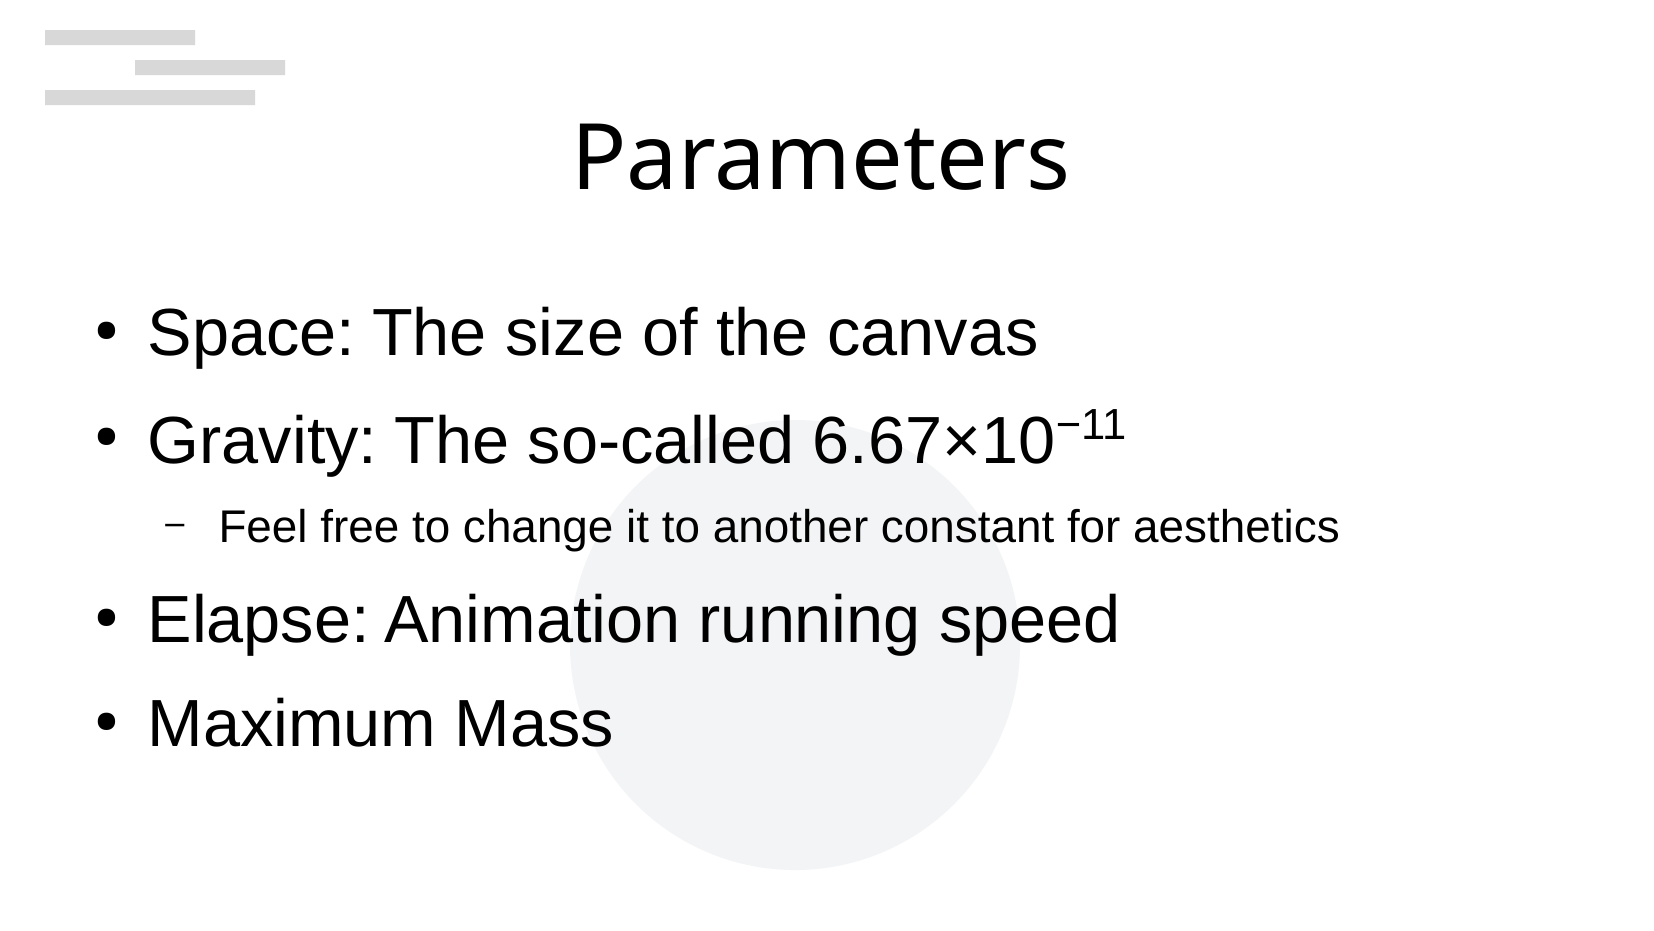

# Parameters
Space: The size of the canvas
Gravity: The so-called 6.67×10−11
Feel free to change it to another constant for aesthetics
Elapse: Animation running speed
Maximum Mass